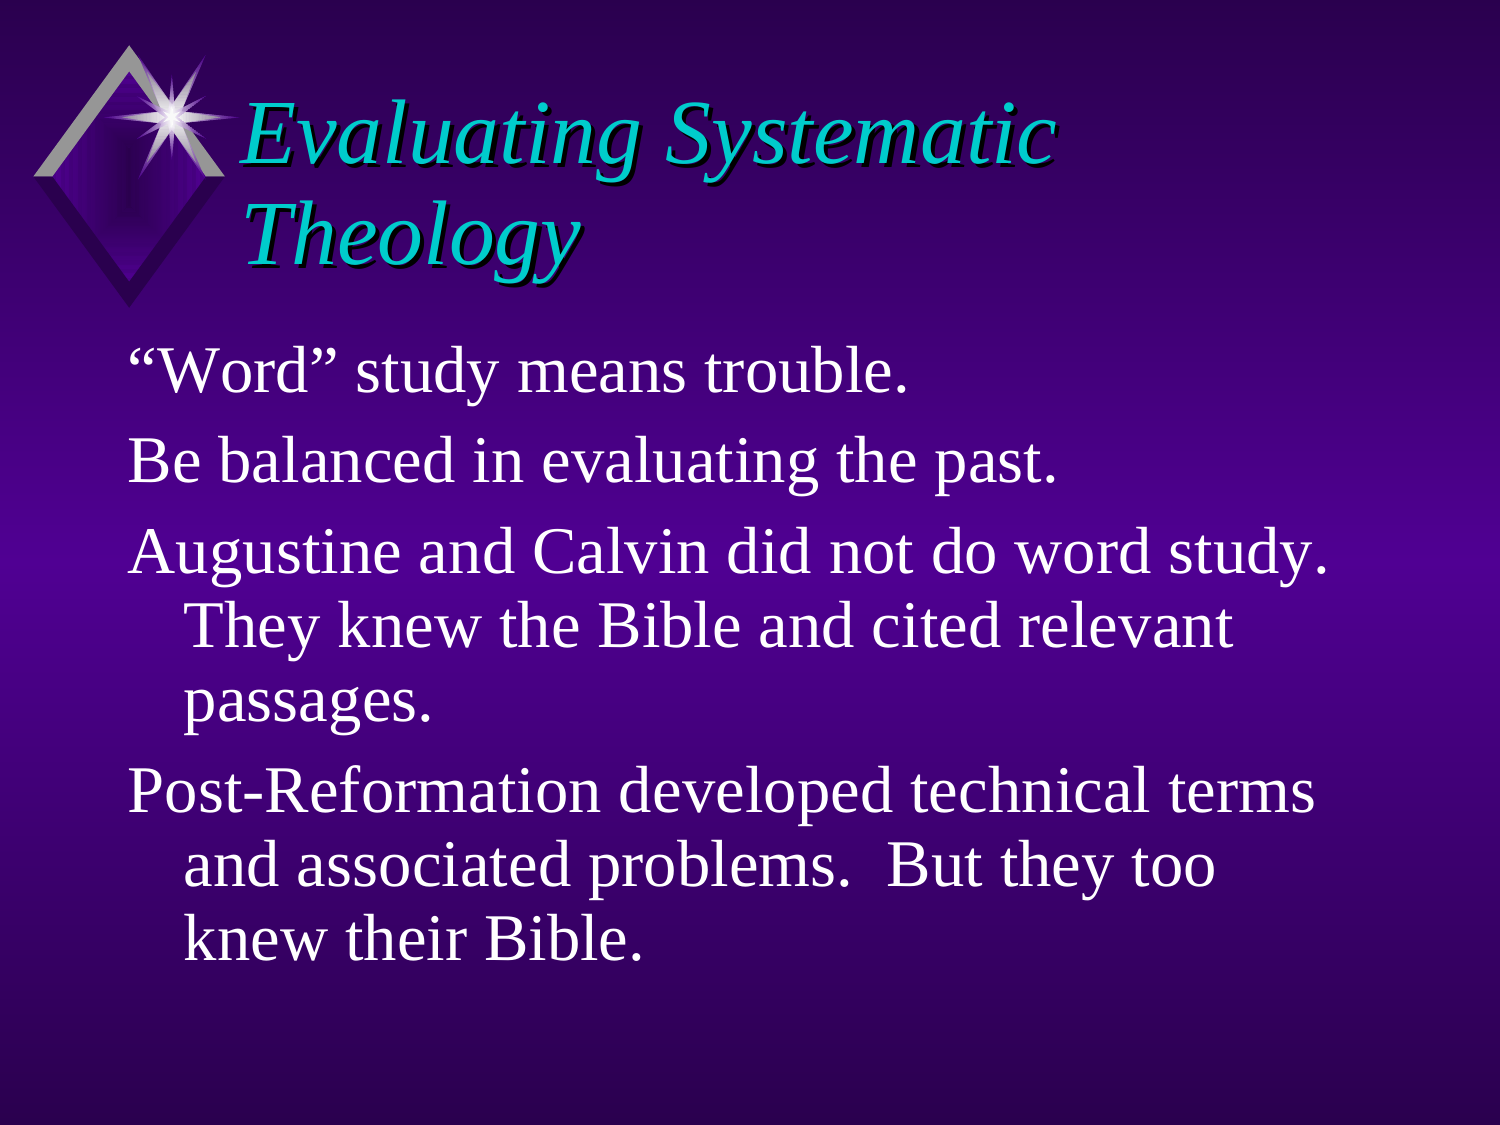

# Evaluating Systematic Theology
“Word” study means trouble.
Be balanced in evaluating the past.
Augustine and Calvin did not do word study. They knew the Bible and cited relevant passages.
Post-Reformation developed technical terms and associated problems. But they too knew their Bible.